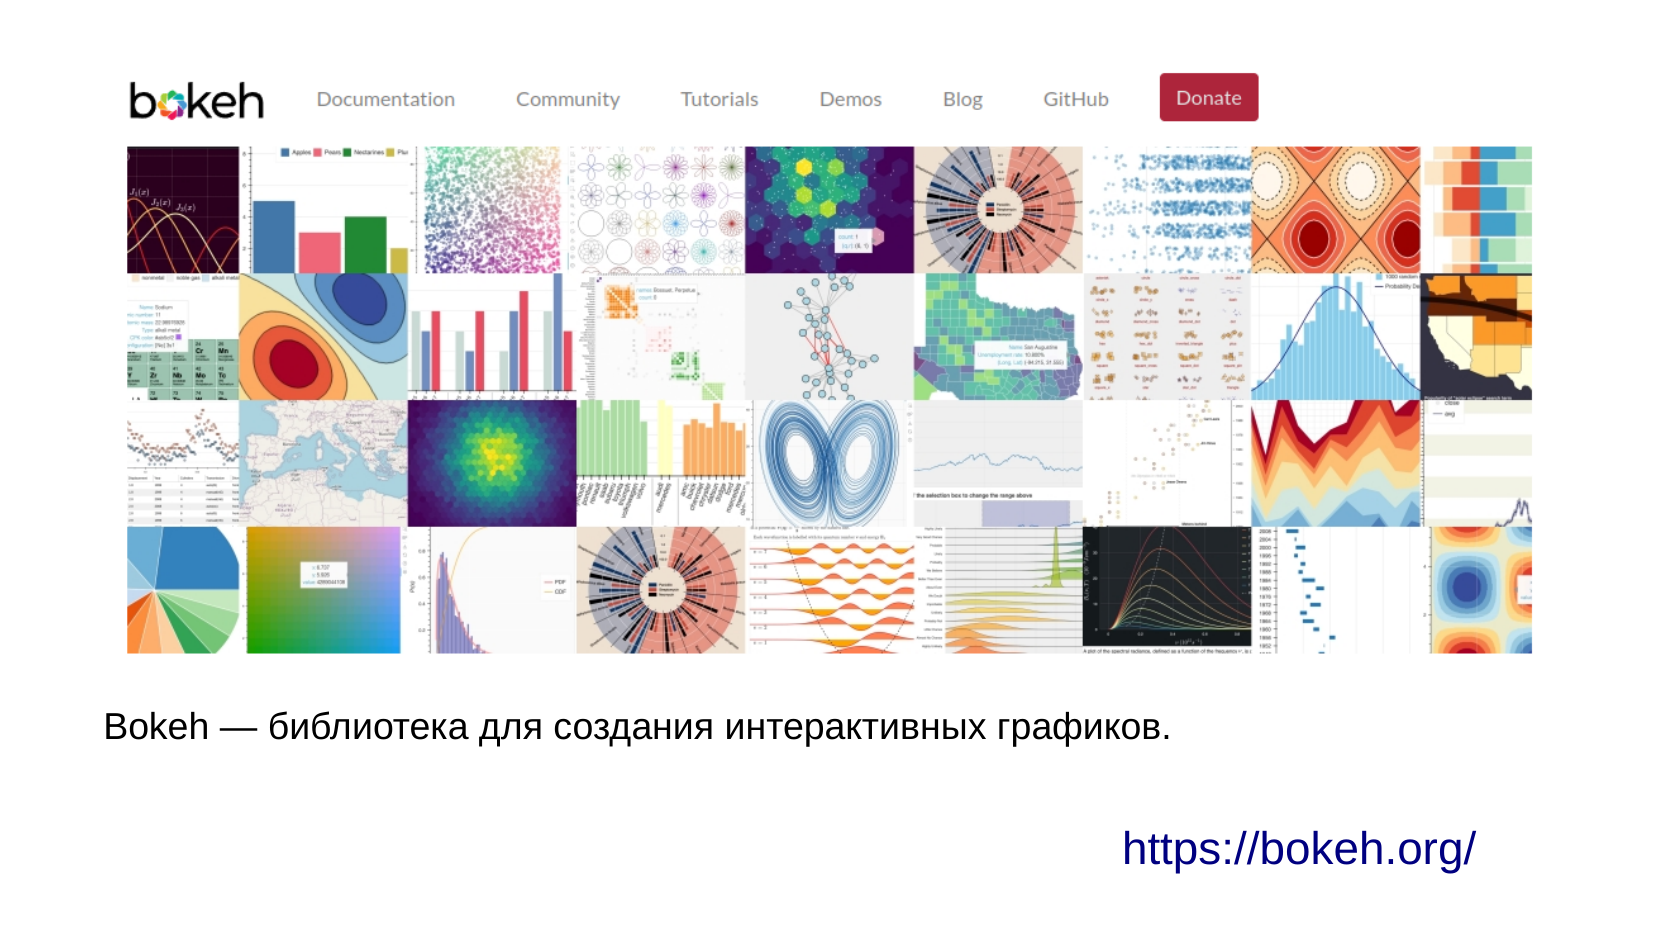

Bokeh — библиотека для создания интерактивных графиков.
# https://bokeh.org/